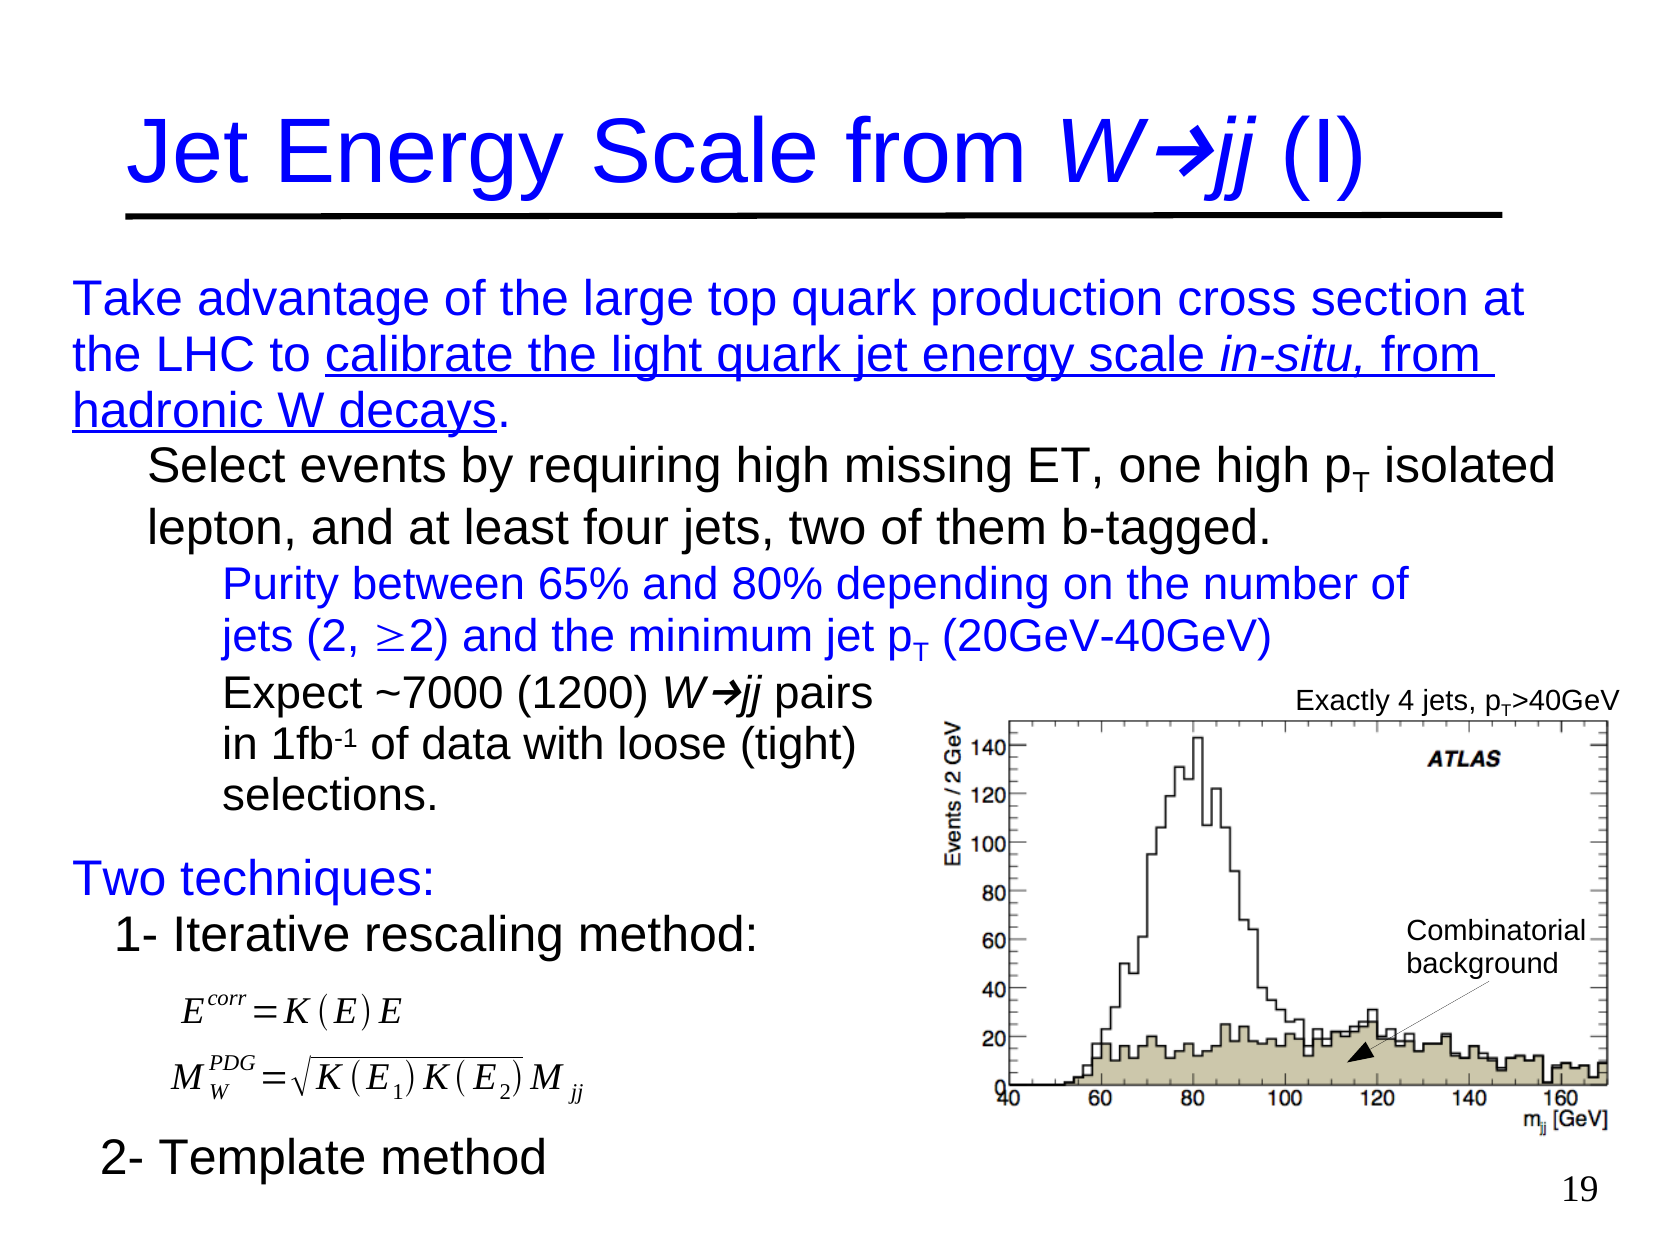

Jet Energy Scale from W→jj (I)
Take advantage of the large top quark production cross section at
the LHC to calibrate the light quark jet energy scale in-situ, from
hadronic W decays.
	Select events by requiring high missing ET, one high pT isolated
	lepton, and at least four jets, two of them b-tagged.
		Purity between 65% and 80% depending on the number of
		jets (2, ≥2) and the minimum jet pT (20GeV-40GeV)
		Expect ~7000 (1200) W→jj pairs
		in 1fb-1 of data with loose (tight)
		selections.
Two techniques:
 1- Iterative rescaling method:
 2- Template method
Exactly 4 jets, pT>40GeV
Combinatorial
background